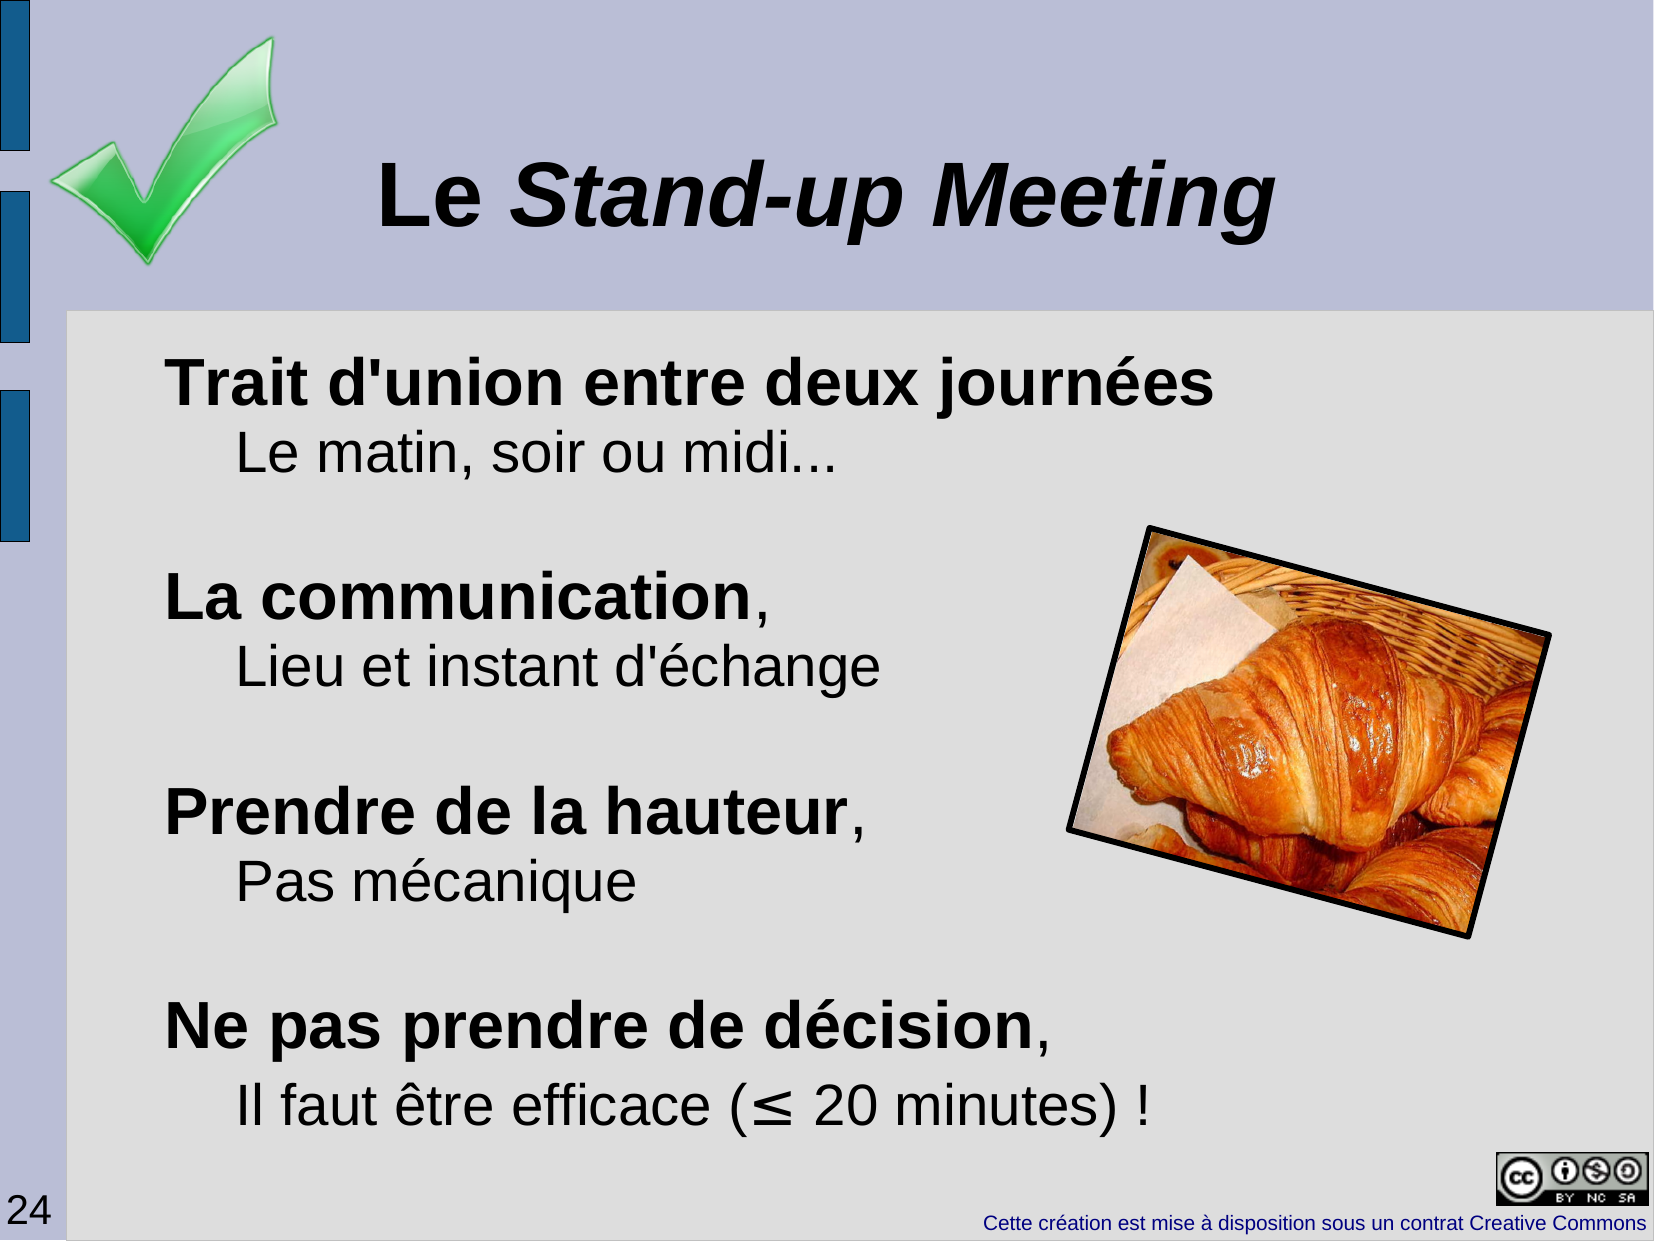

# Le Stand-up Meeting
Trait d'union entre deux journées
Le matin, soir ou midi...
La communication,
Lieu et instant d'échange
Prendre de la hauteur,
Pas mécanique
Ne pas prendre de décision,
Il faut être efficace (≤ 20 minutes) !